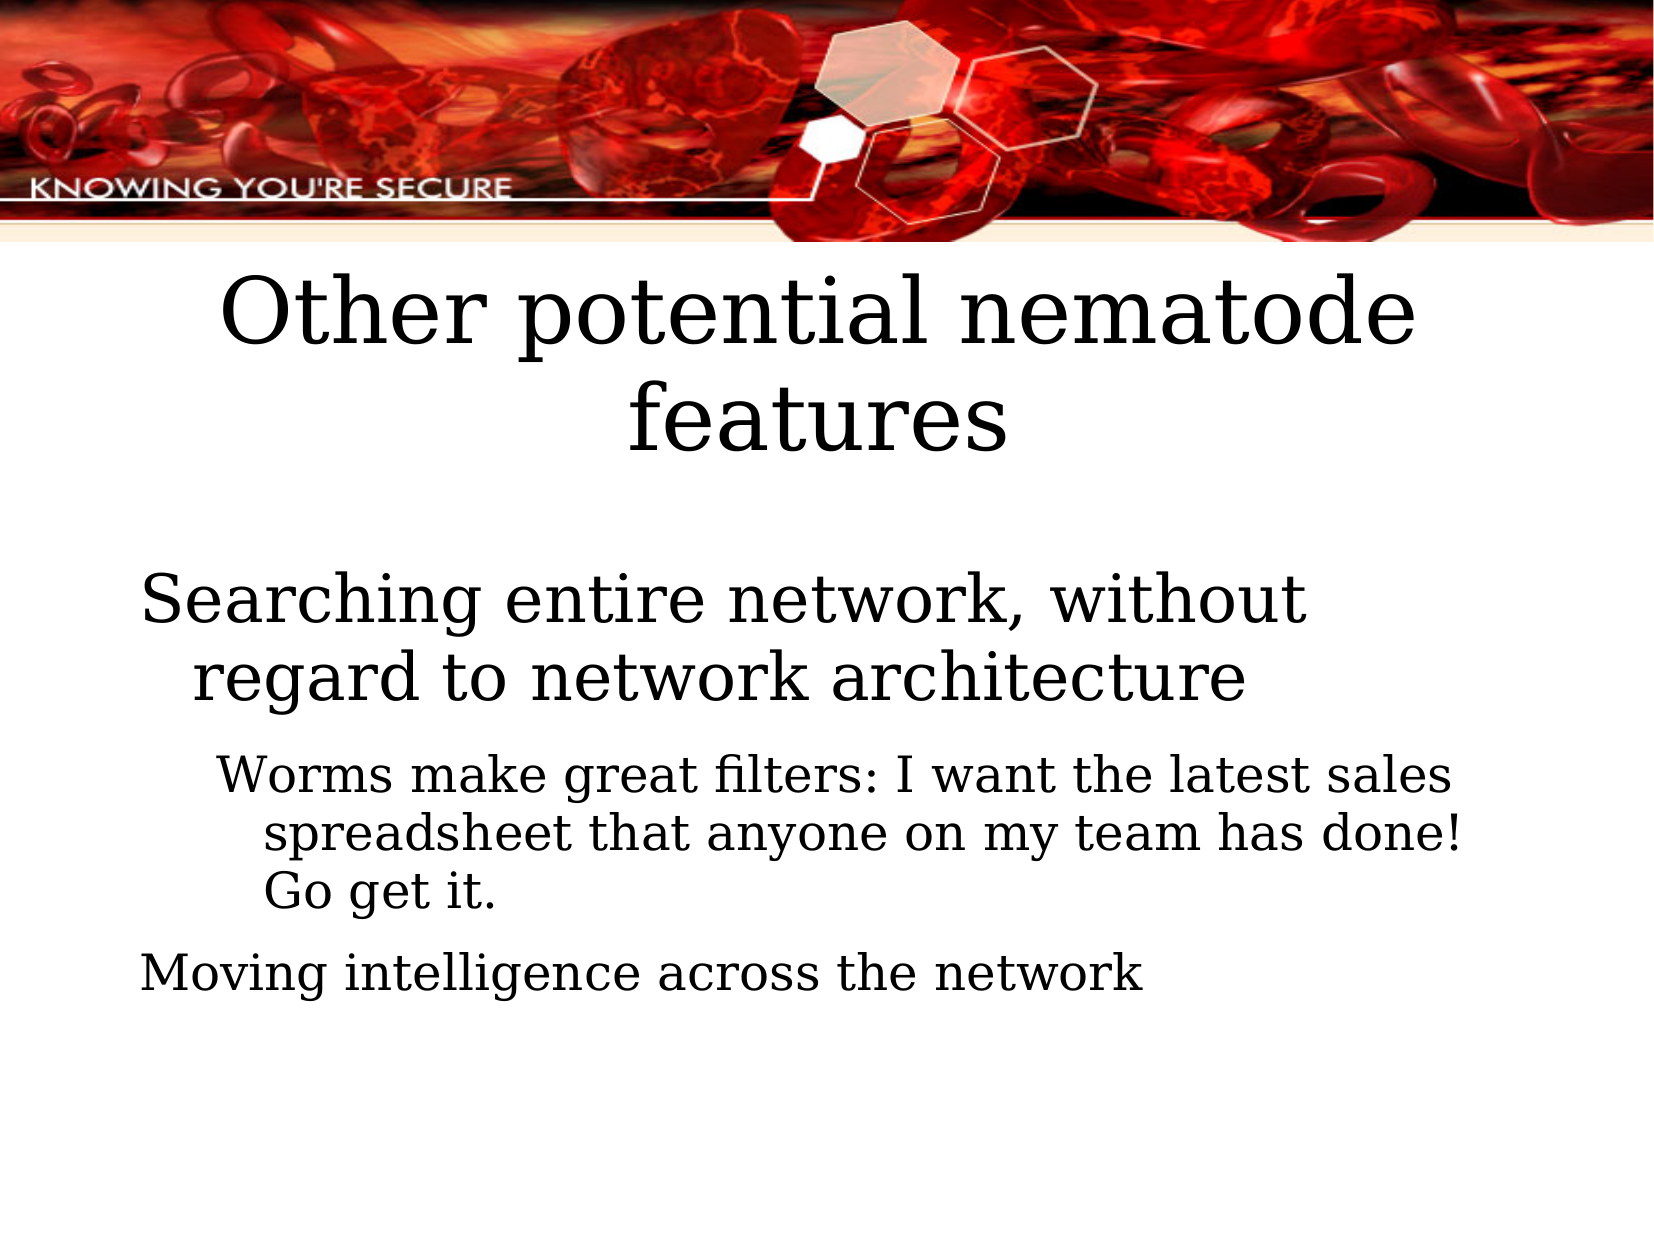

# Other potential nematode features
Searching entire network, without regard to network architecture
Worms make great filters: I want the latest sales spreadsheet that anyone on my team has done! Go get it.
Moving intelligence across the network